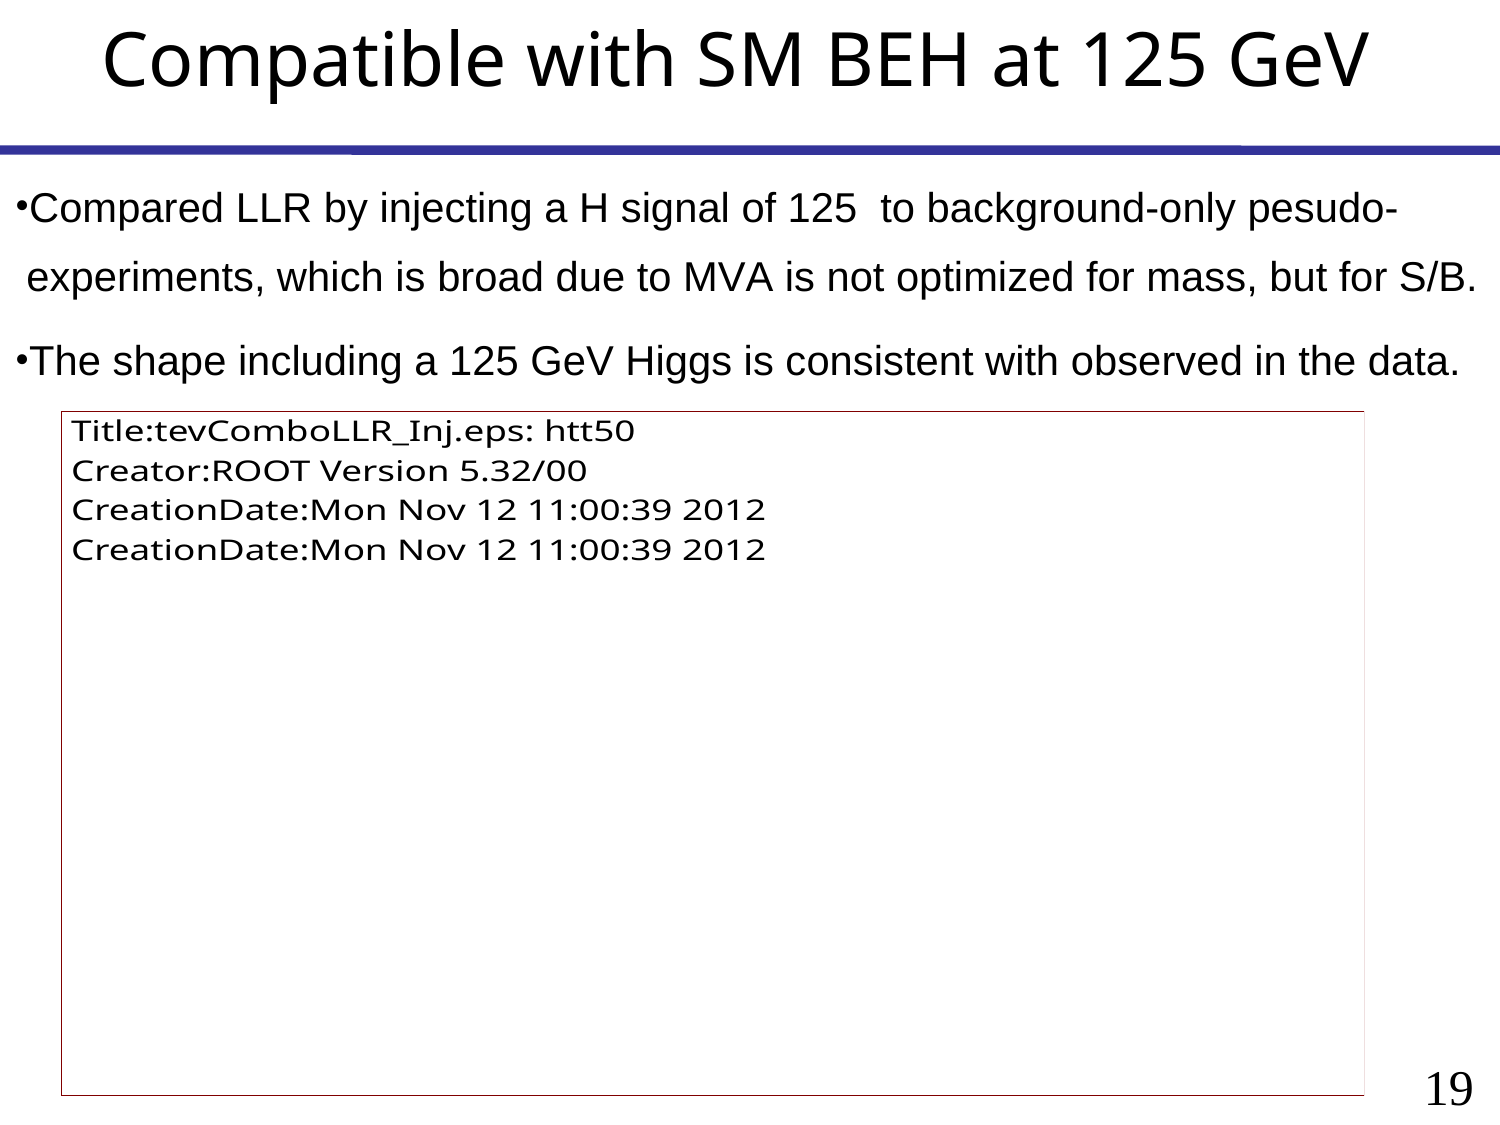

# Compatible with SM BEH at 125 GeV
Compared LLR by injecting a H signal of 125 to background-only pesudo-experiments, which is broad due to MVA is not optimized for mass, but for S/B.
The shape including a 125 GeV Higgs is consistent with observed in the data.
19